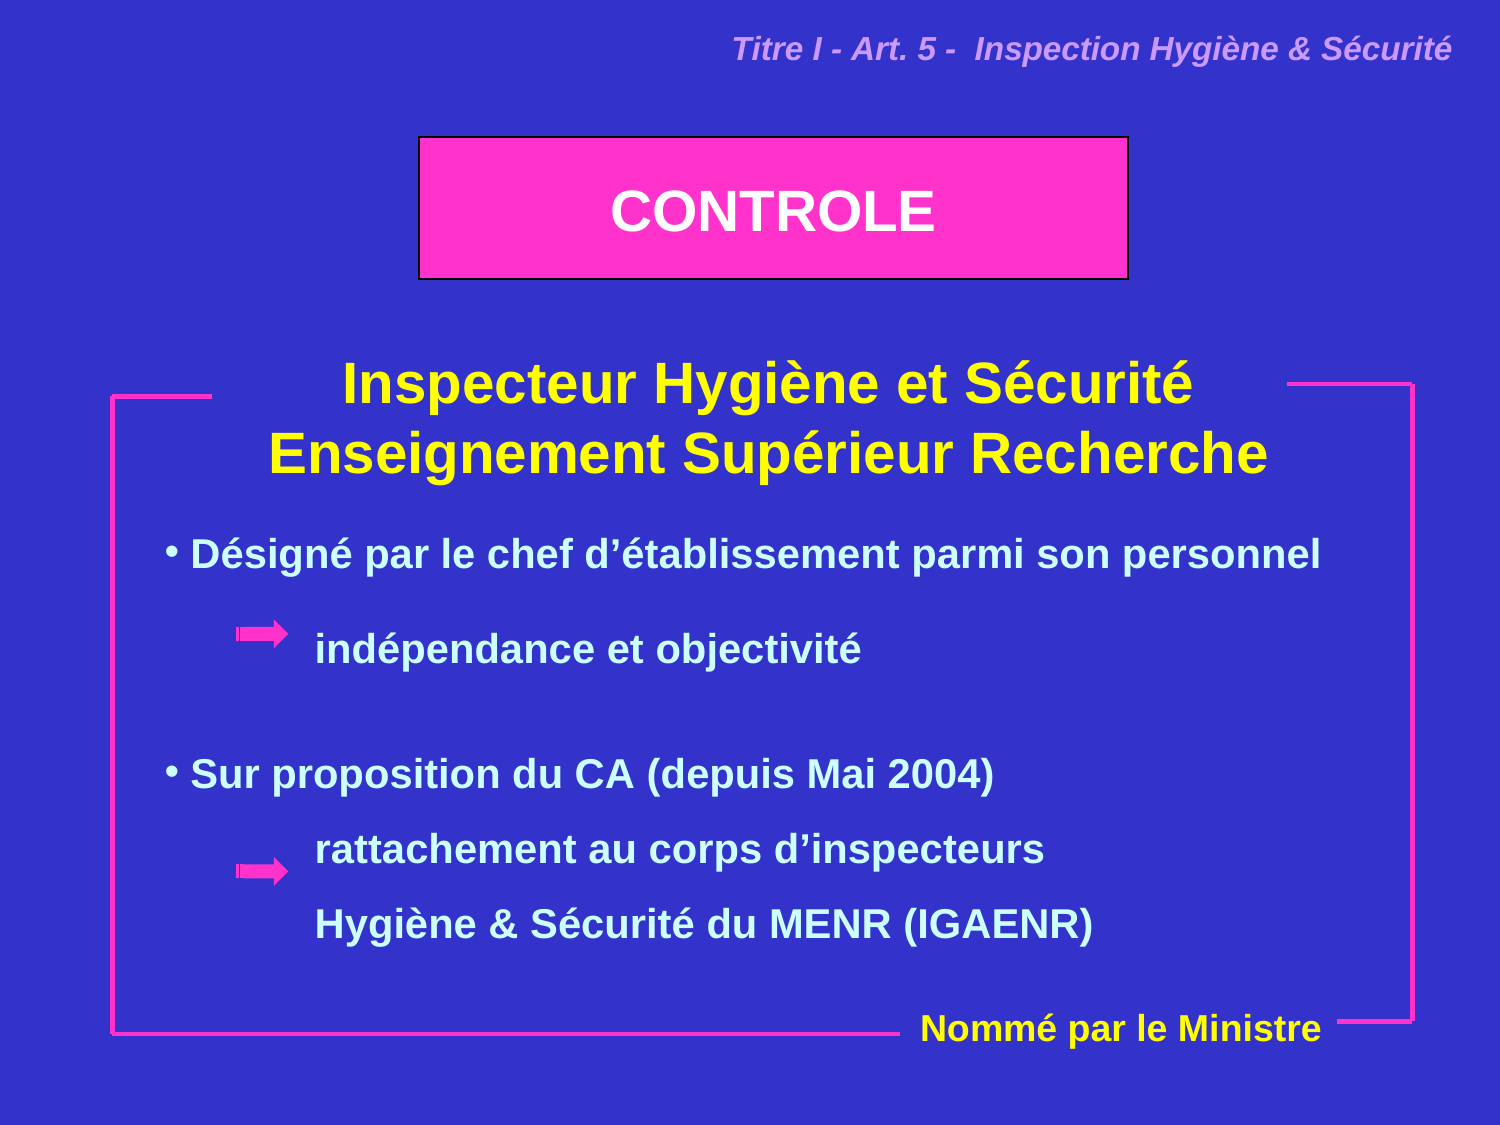

Titre I - Art. 5 - Inspection Hygiène & Sécurité
CONTROLE
Inspecteur Hygiène et Sécurité
Enseignement Supérieur Recherche
 Désigné par le chef d’établissement parmi son personnel
	indépendance et objectivité
 Sur proposition du CA (depuis Mai 2004)
	rattachement au corps d’inspecteurs
	Hygiène & Sécurité du MENR (IGAENR)
Nommé par le Ministre